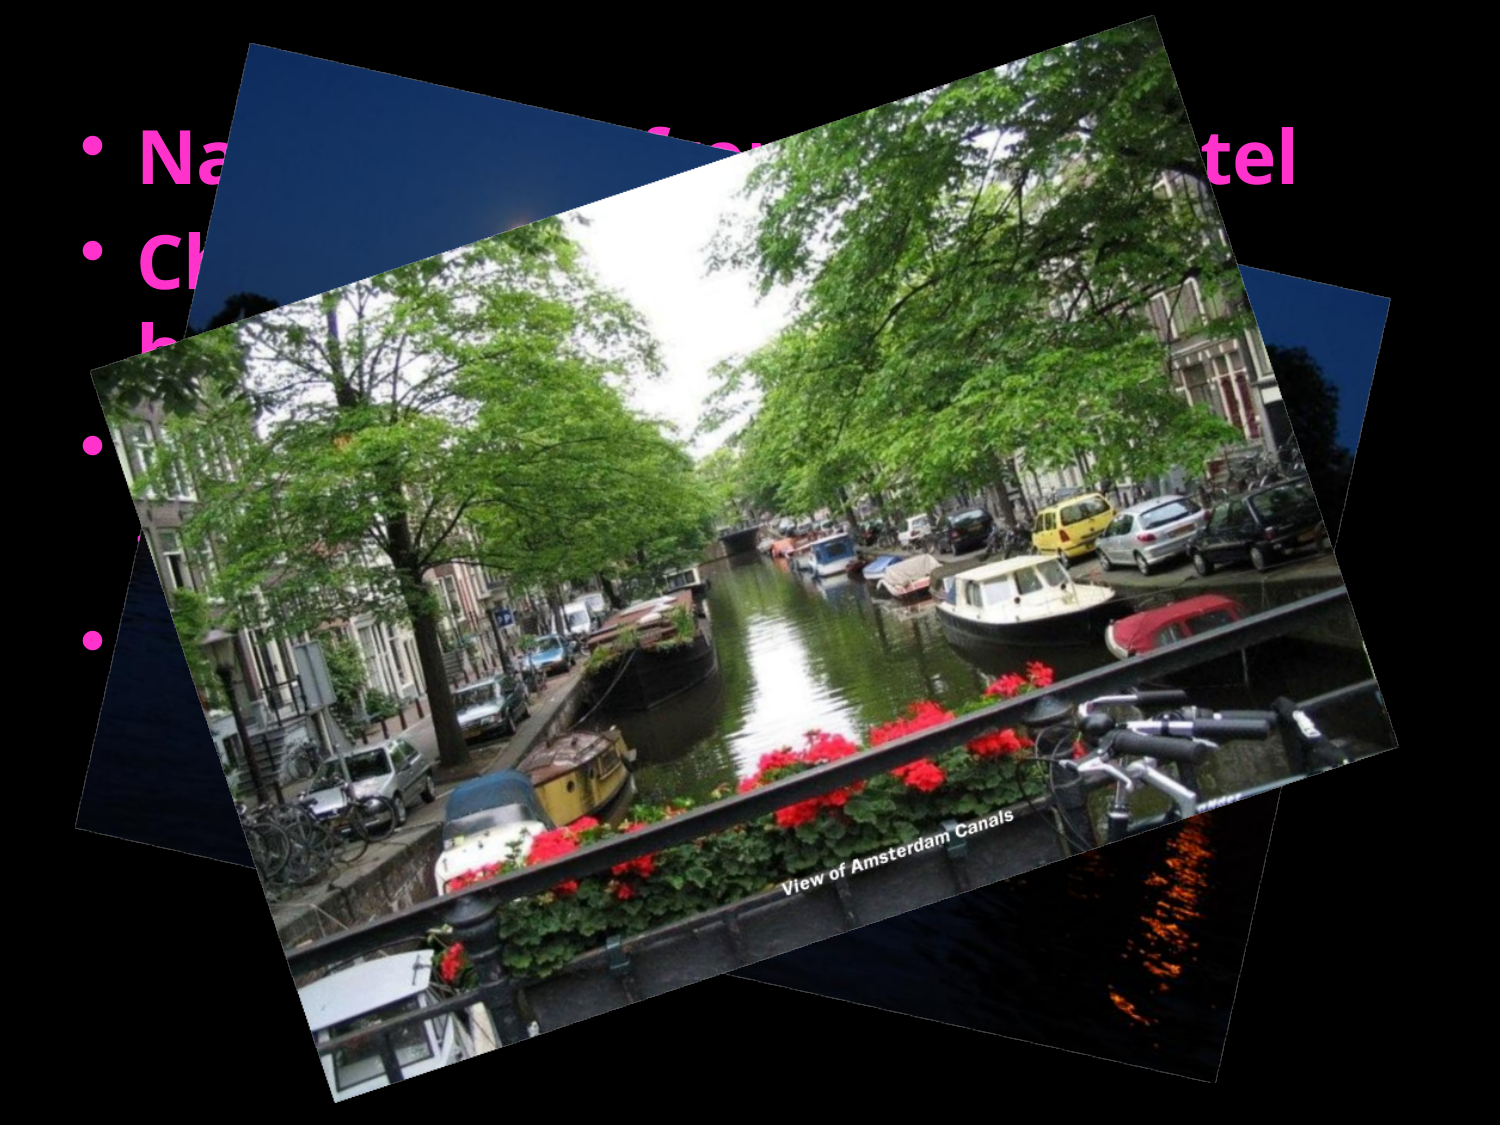

# Name comes from river Amstel
Channels ---> UNESCO World heritage List in July
Financial and cultural capital of the Netherlands
Philips,ING